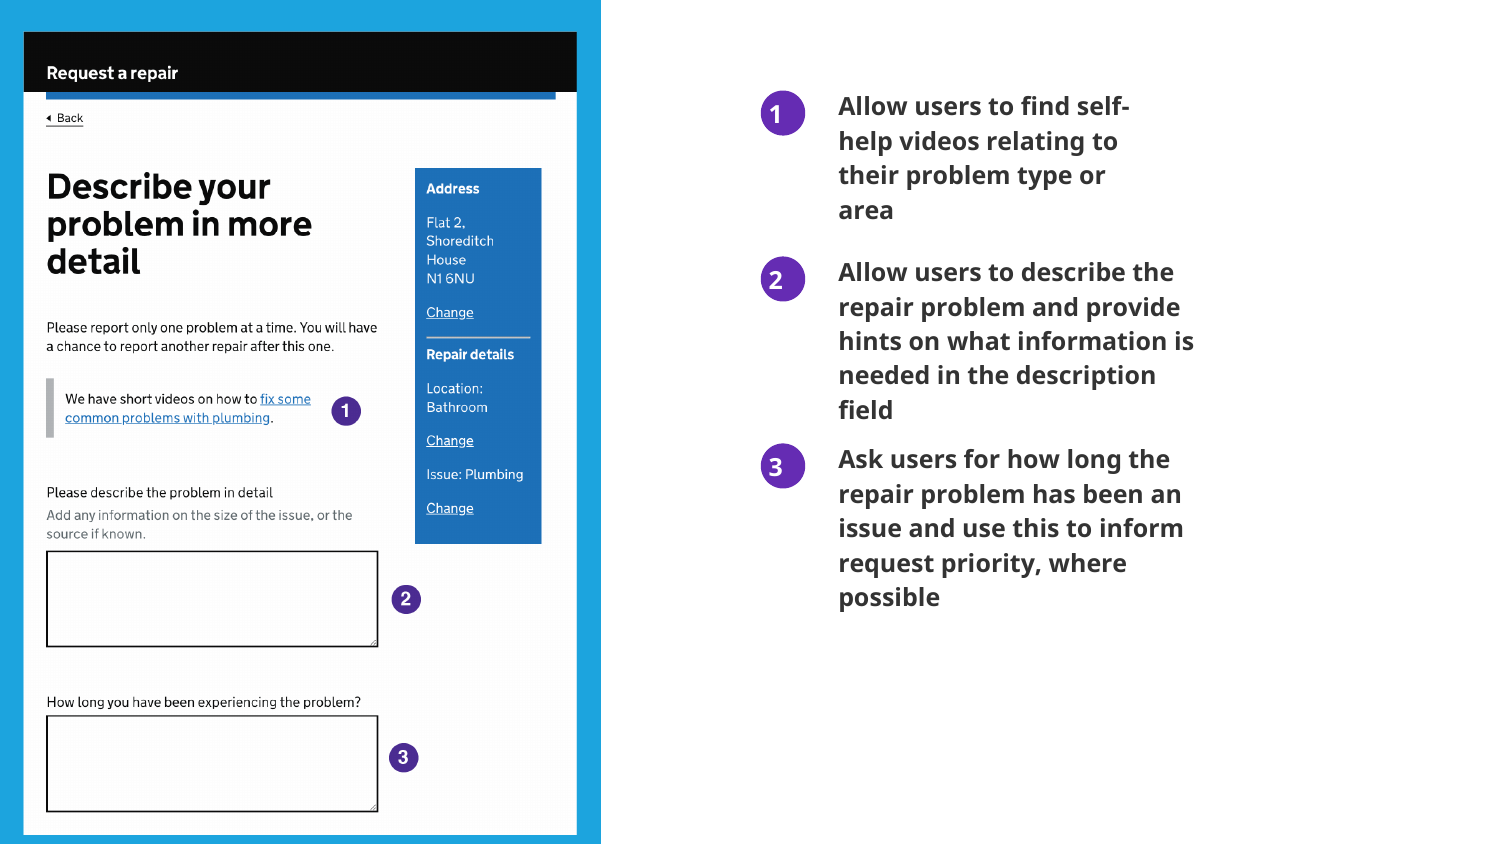

Allow users to find self-help videos relating to their problem type or area
1
Allow users to describe the repair problem and provide hints on what information is needed in the description field
2
Ask users for how long the repair problem has been an issue and use this to inform request priority, where possible
3